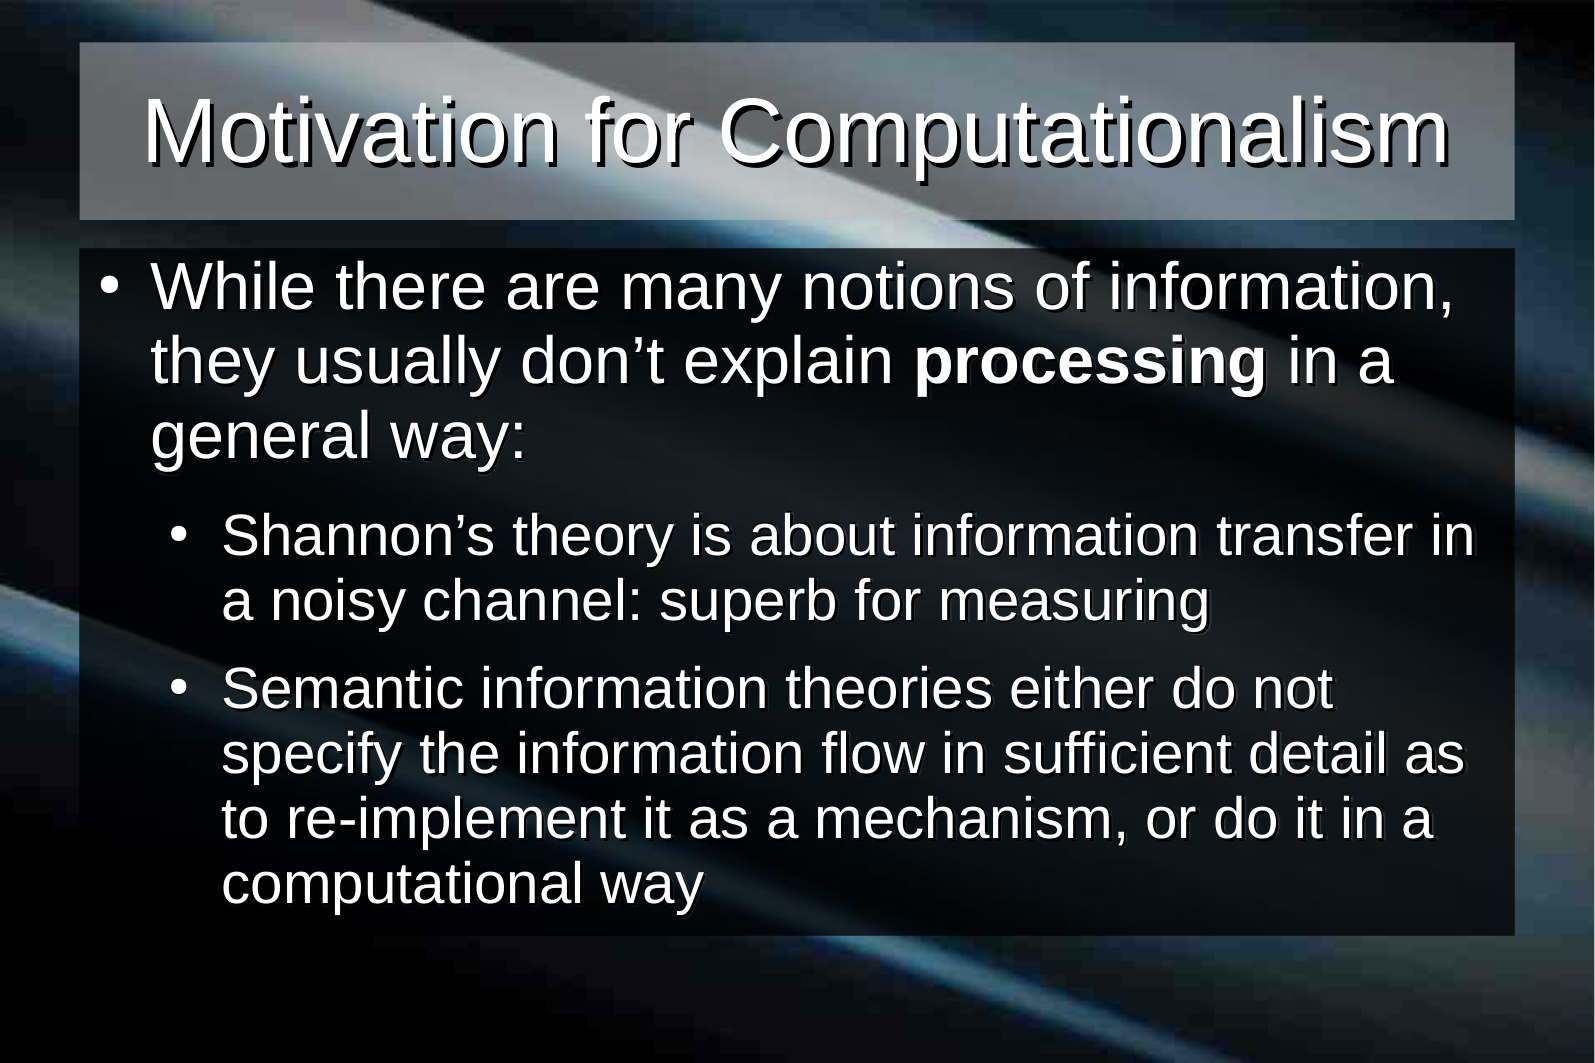

# Motivation for Computationalism
While there are many notions of information, they usually don’t explain processing in a general way:
Shannon’s theory is about information transfer in a noisy channel: superb for measuring
Semantic information theories either do not specify the information flow in sufficient detail as to re-implement it as a mechanism, or do it in a computational way